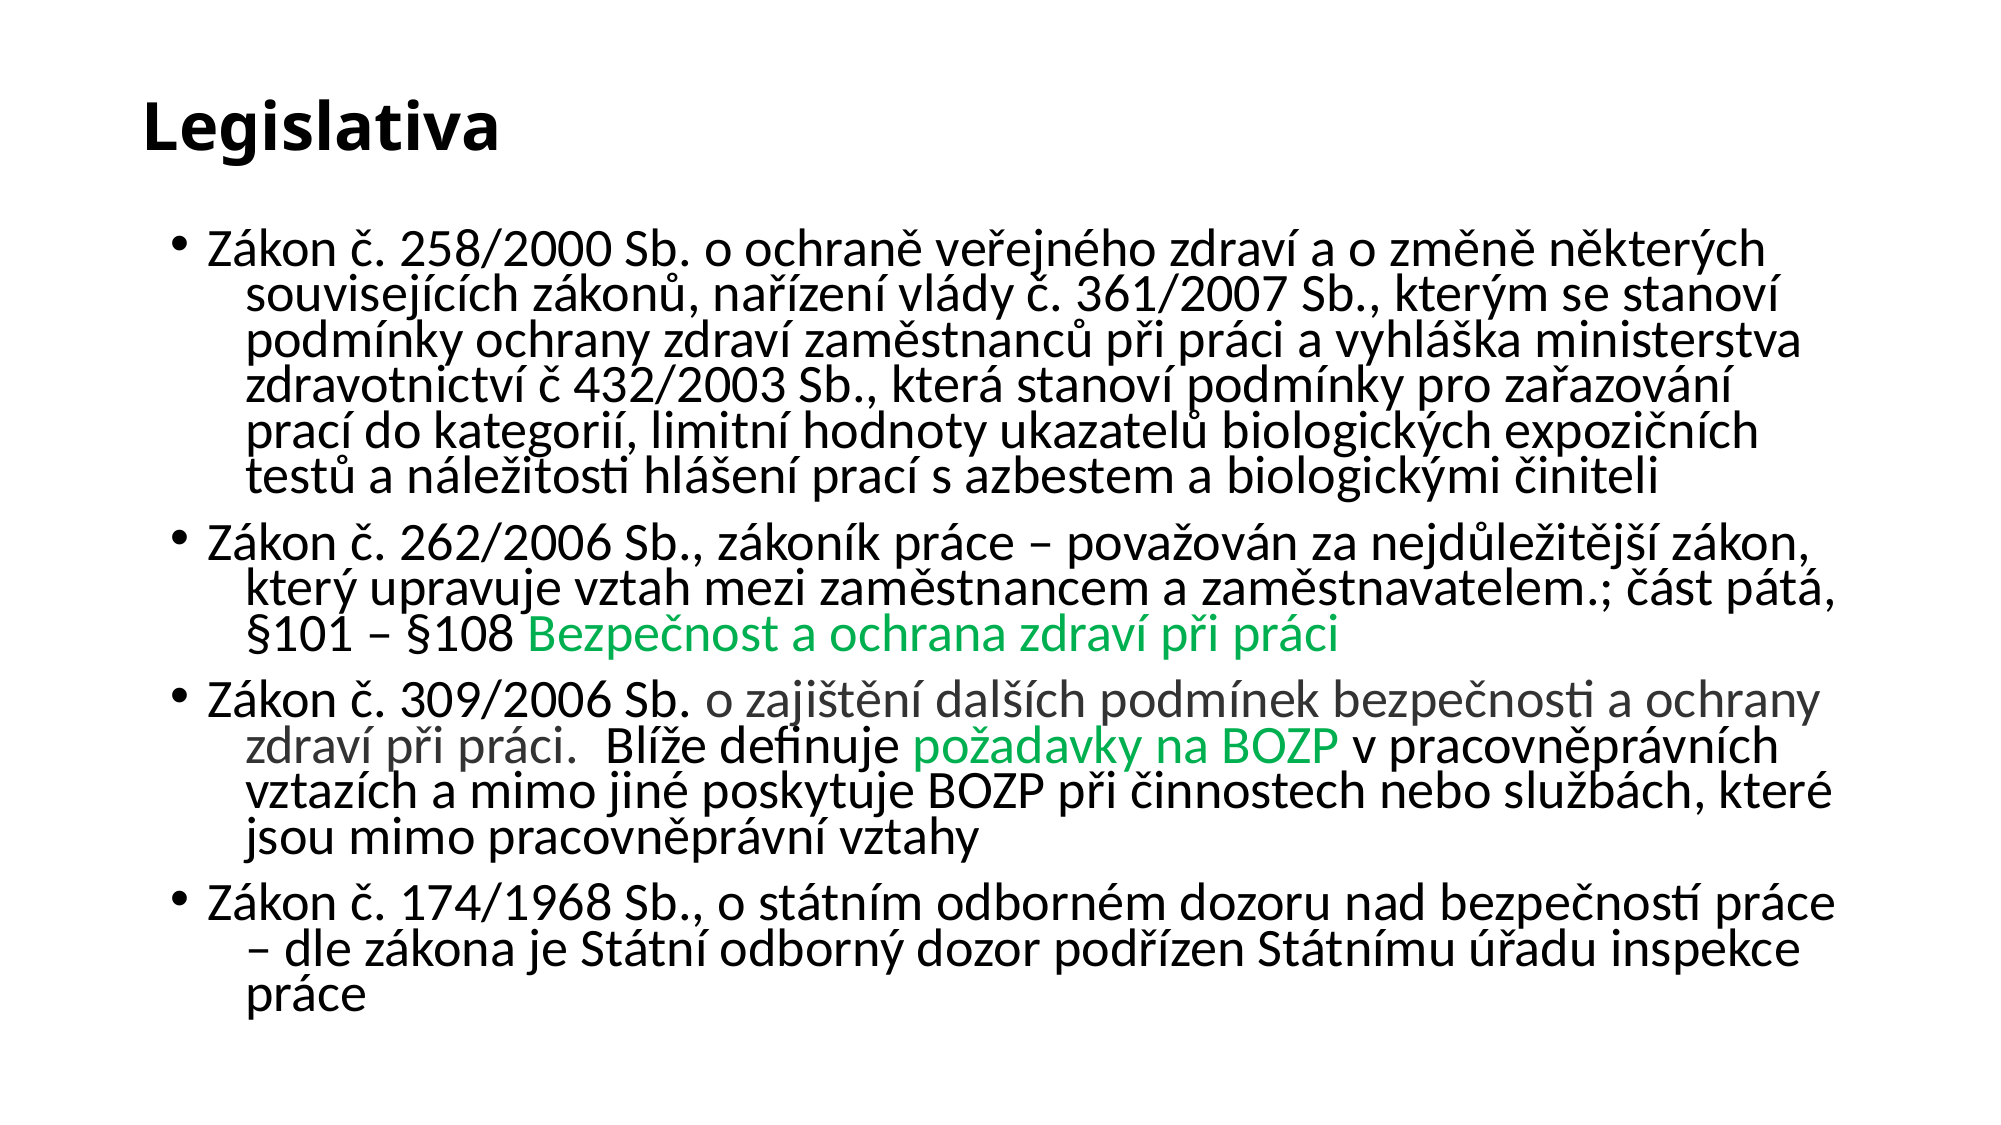

# Legislativa
Zákon č. 258/2000 Sb. o ochraně veřejného zdraví a o změně některých souvisejících zákonů, nařízení vlády č. 361/2007 Sb., kterým se stanoví podmínky ochrany zdraví zaměstnanců při práci a vyhláška ministerstva zdravotnictví č 432/2003 Sb., která stanoví podmínky pro zařazování prací do kategorií, limitní hodnoty ukazatelů biologických expozičních testů a náležitosti hlášení prací s azbestem a biologickými činiteli
Zákon č. 262/2006 Sb., zákoník práce – považován za nejdůležitější zákon, který upravuje vztah mezi zaměstnancem a zaměstnavatelem.; část pátá, §101 – §108 Bezpečnost a ochrana zdraví při práci
Zákon č. 309/2006 Sb. o zajištění dalších podmínek bezpečnosti a ochrany zdraví při práci. Blíže definuje požadavky na BOZP v pracovněprávních vztazích a mimo jiné poskytuje BOZP při činnostech nebo službách, které jsou mimo pracovněprávní vztahy
Zákon č. 174/1968 Sb., o státním odborném dozoru nad bezpečností práce – dle zákona je Státní odborný dozor podřízen Státnímu úřadu inspekce práce